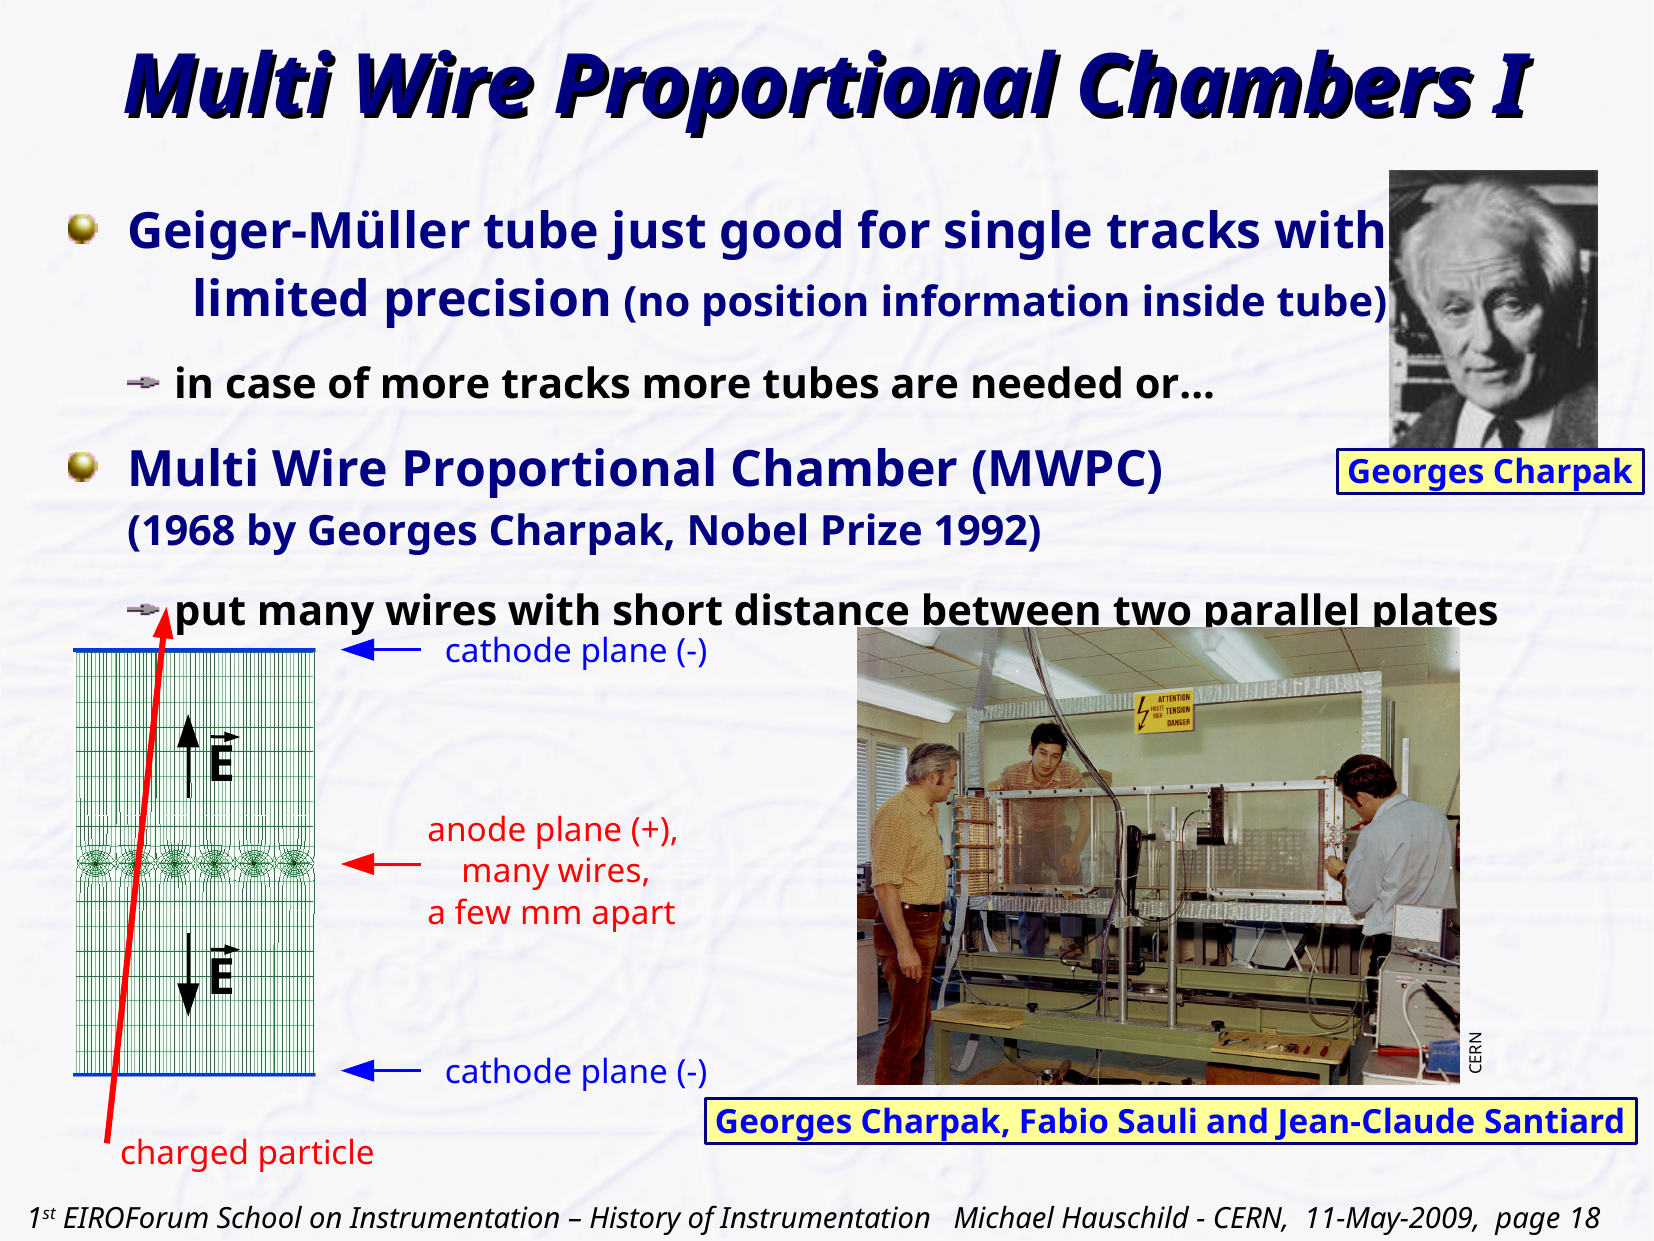

# Multi Wire Proportional Chambers I
Geiger-Müller tube just good for single tracks with					limited precision (no position information inside tube)
in case of more tracks more tubes are needed or...
Multi Wire Proportional Chamber (MWPC)						(1968 by Georges Charpak, Nobel Prize 1992)
put many wires with short distance between two parallel plates
 Georges Charpak
cathode plane (-)
E
anode plane (+),
 many wires,
a few mm apart
E
CERN
cathode plane (-)
 Georges Charpak, Fabio Sauli and Jean-Claude Santiard
charged particle